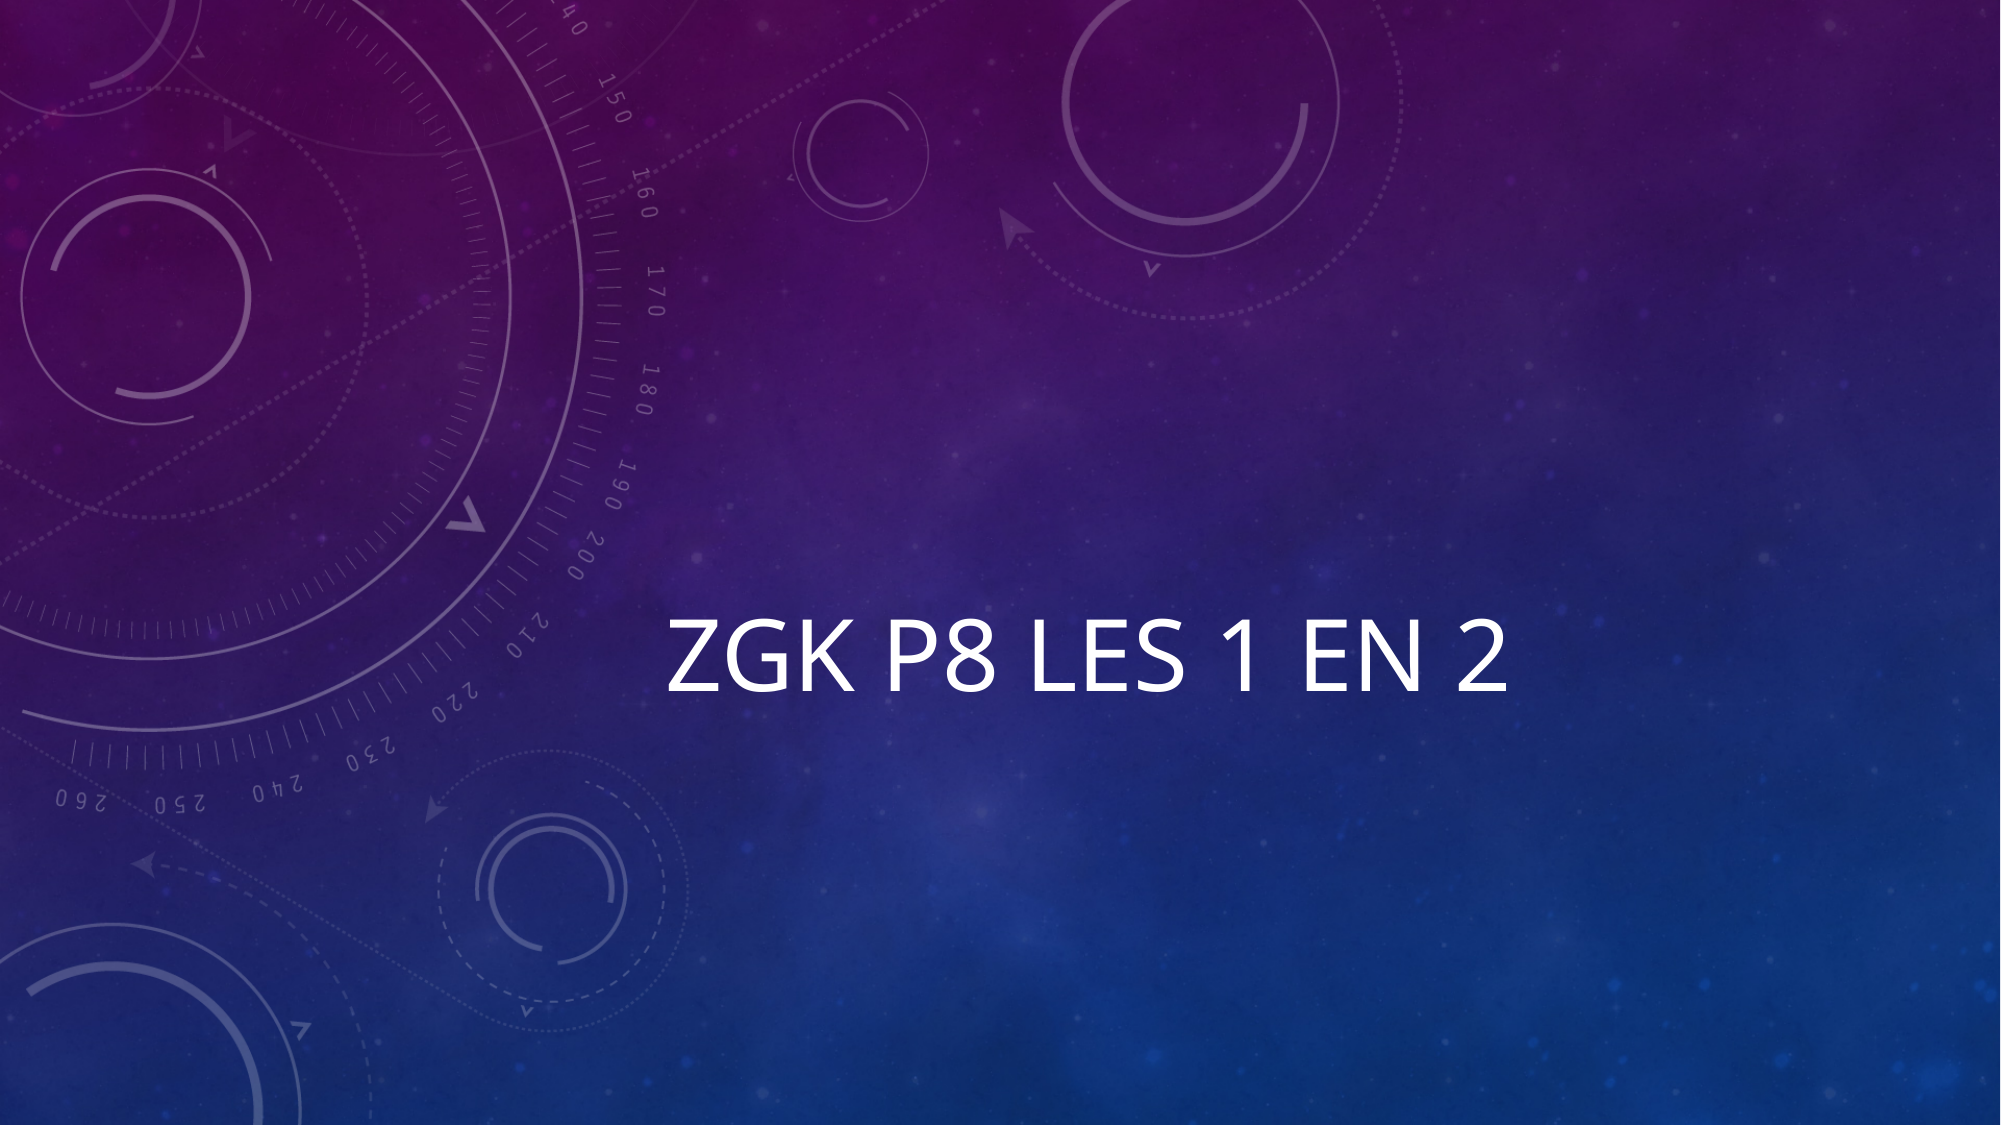

# ZGK p8 LES 1 EN 2